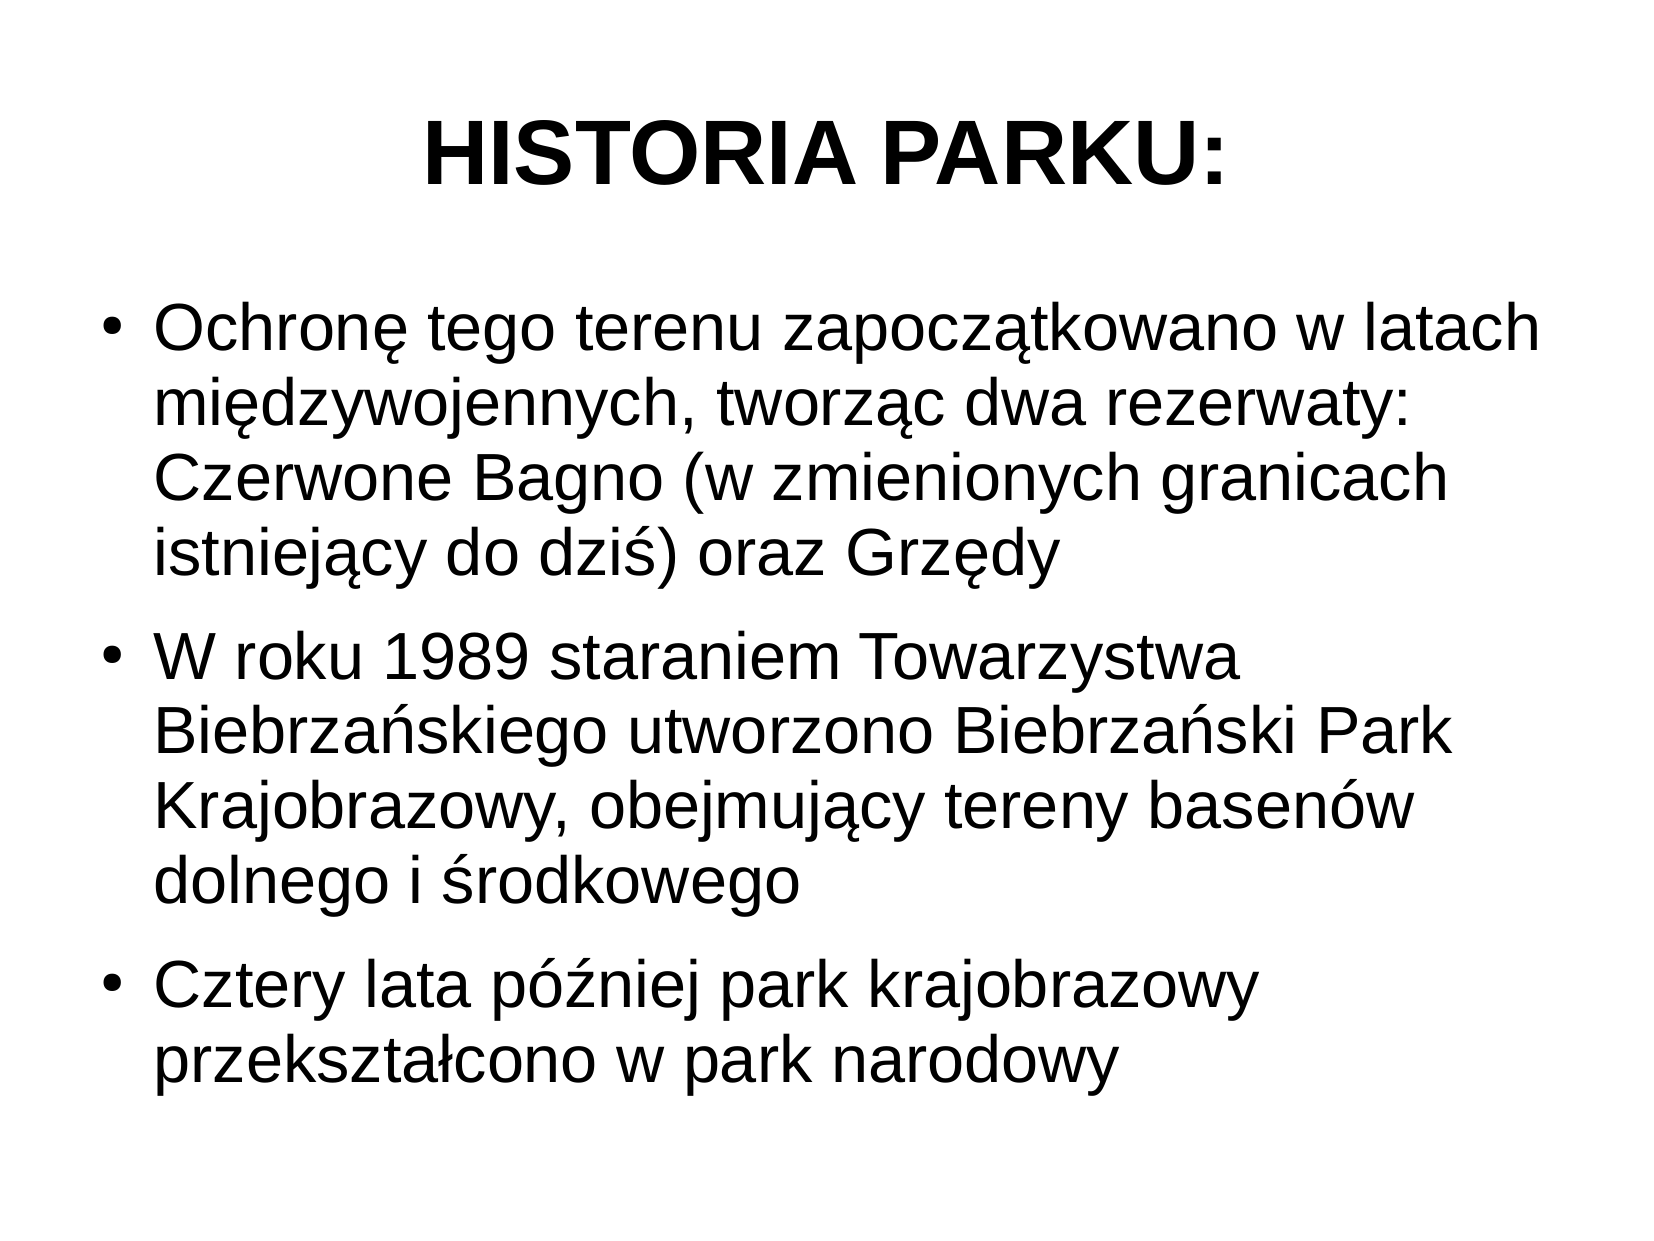

# HISTORIA PARKU:
Ochronę tego terenu zapoczątkowano w latach międzywojennych, tworząc dwa rezerwaty: Czerwone Bagno (w zmienionych granicach istniejący do dziś) oraz Grzędy
W roku 1989 staraniem Towarzystwa Biebrzańskiego utworzono Biebrzański Park Krajobrazowy, obejmujący tereny basenów dolnego i środkowego
Cztery lata później park krajobrazowy przekształcono w park narodowy